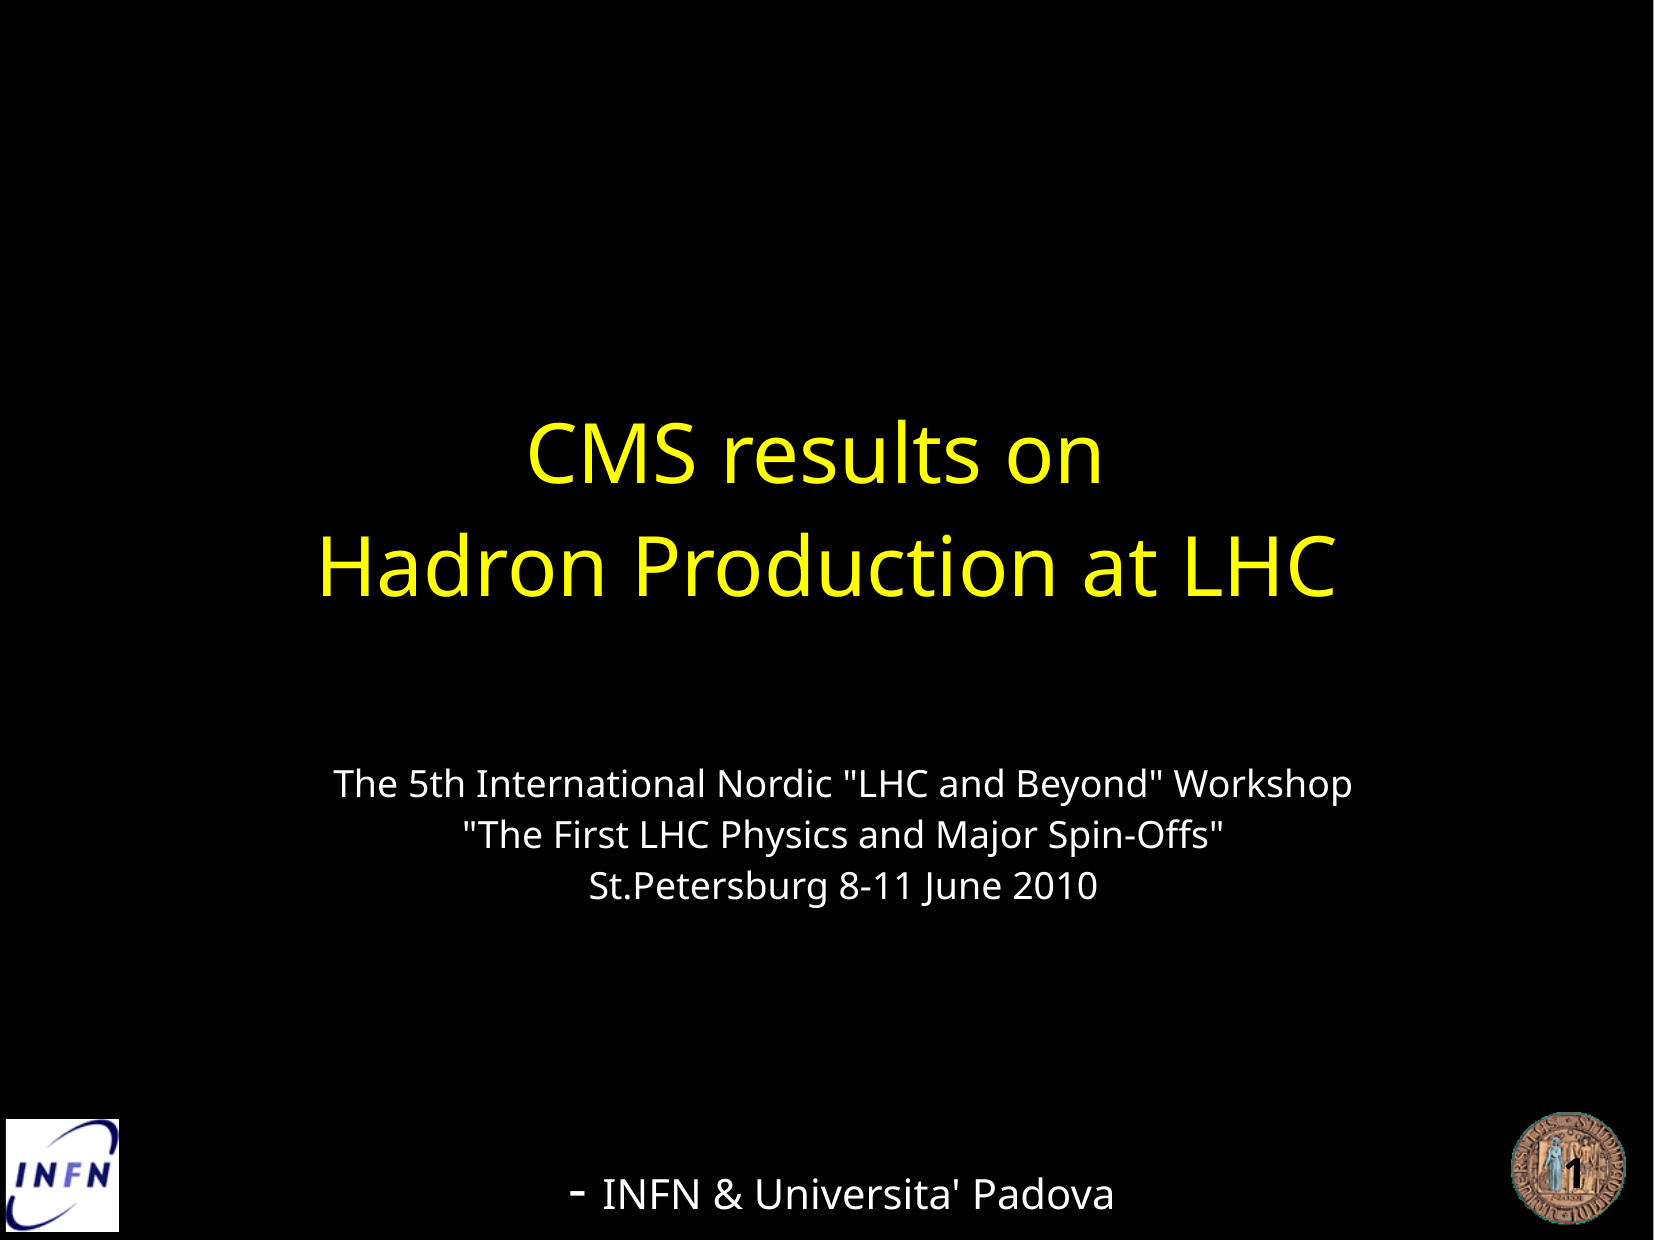

# CMS results on Hadron Production at LHC
The 5th International Nordic "LHC and Beyond" Workshop
"The First LHC Physics and Major Spin-Offs"
St.Petersburg 8-11 June 2010